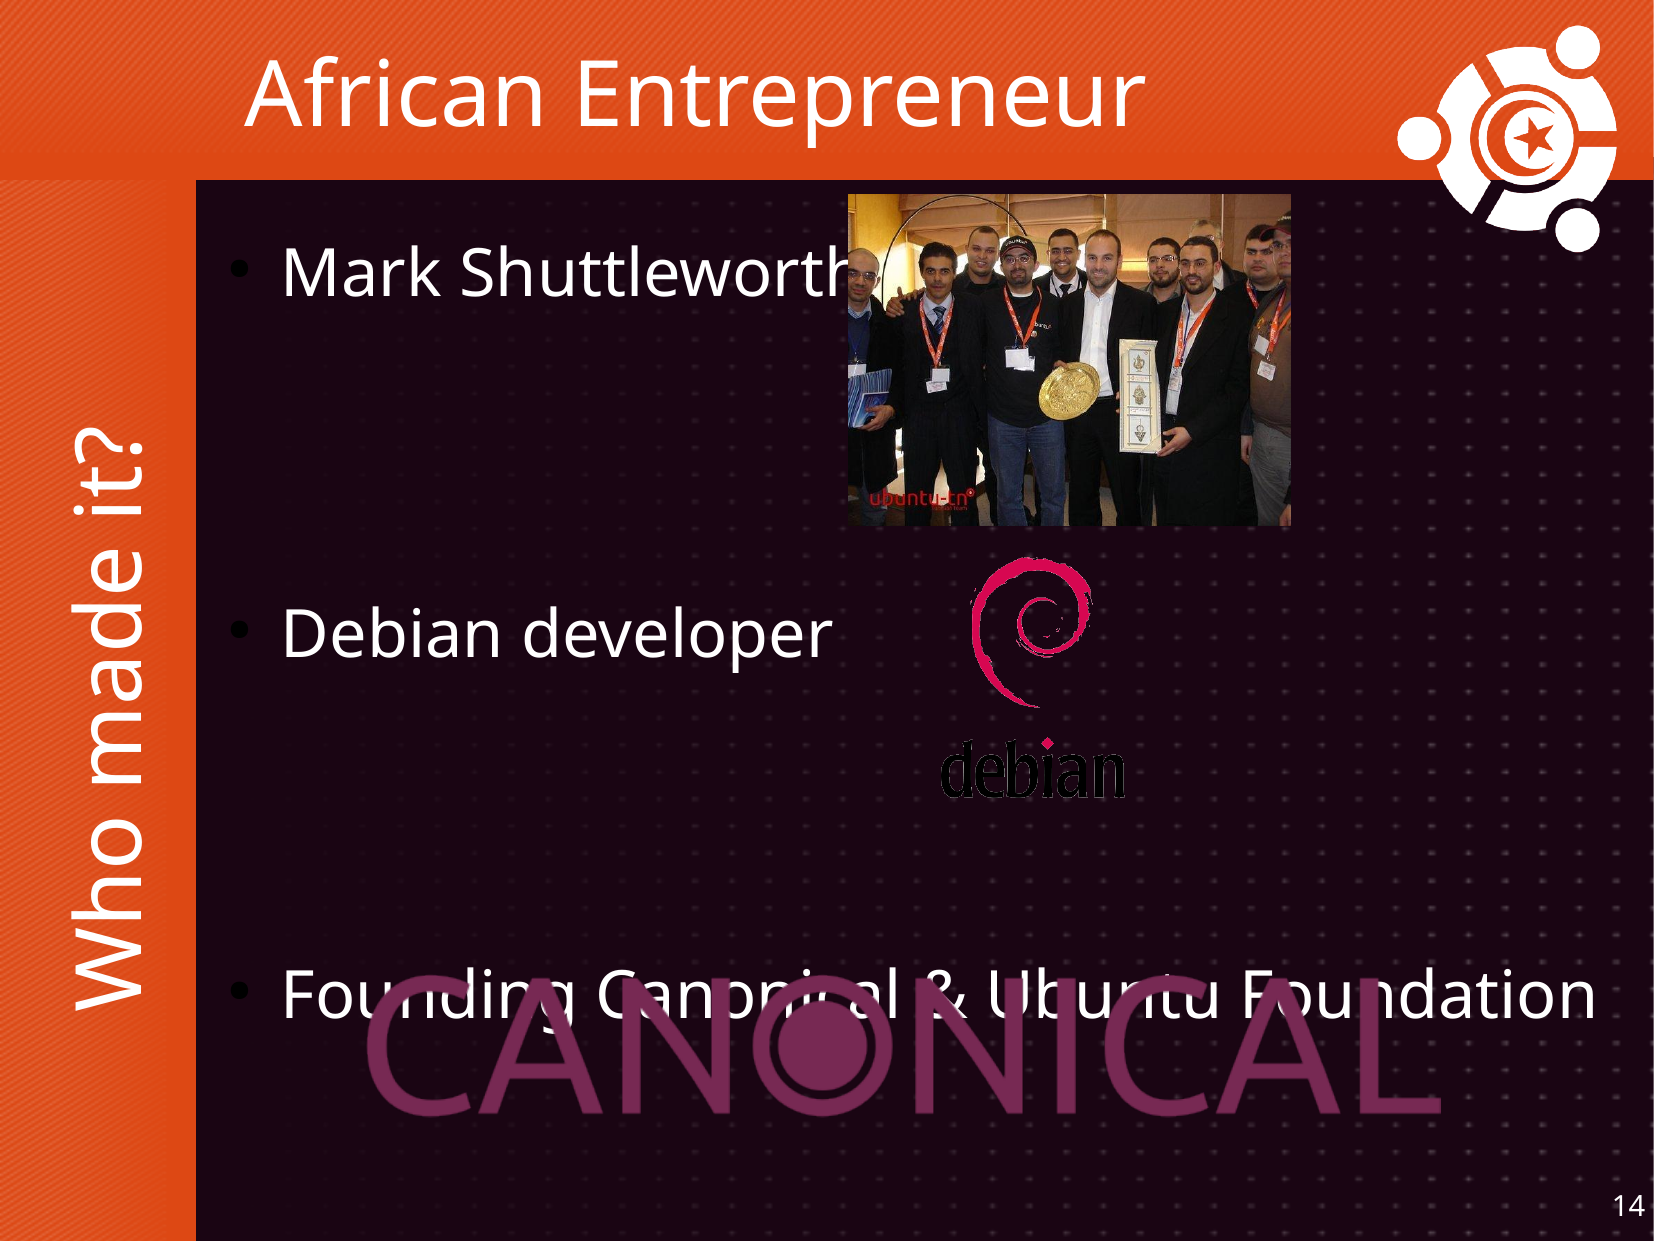

# African Entrepreneur
Mark Shuttleworth
Debian developer
Founding Canonical & Ubuntu Foundation
Who made it?
14